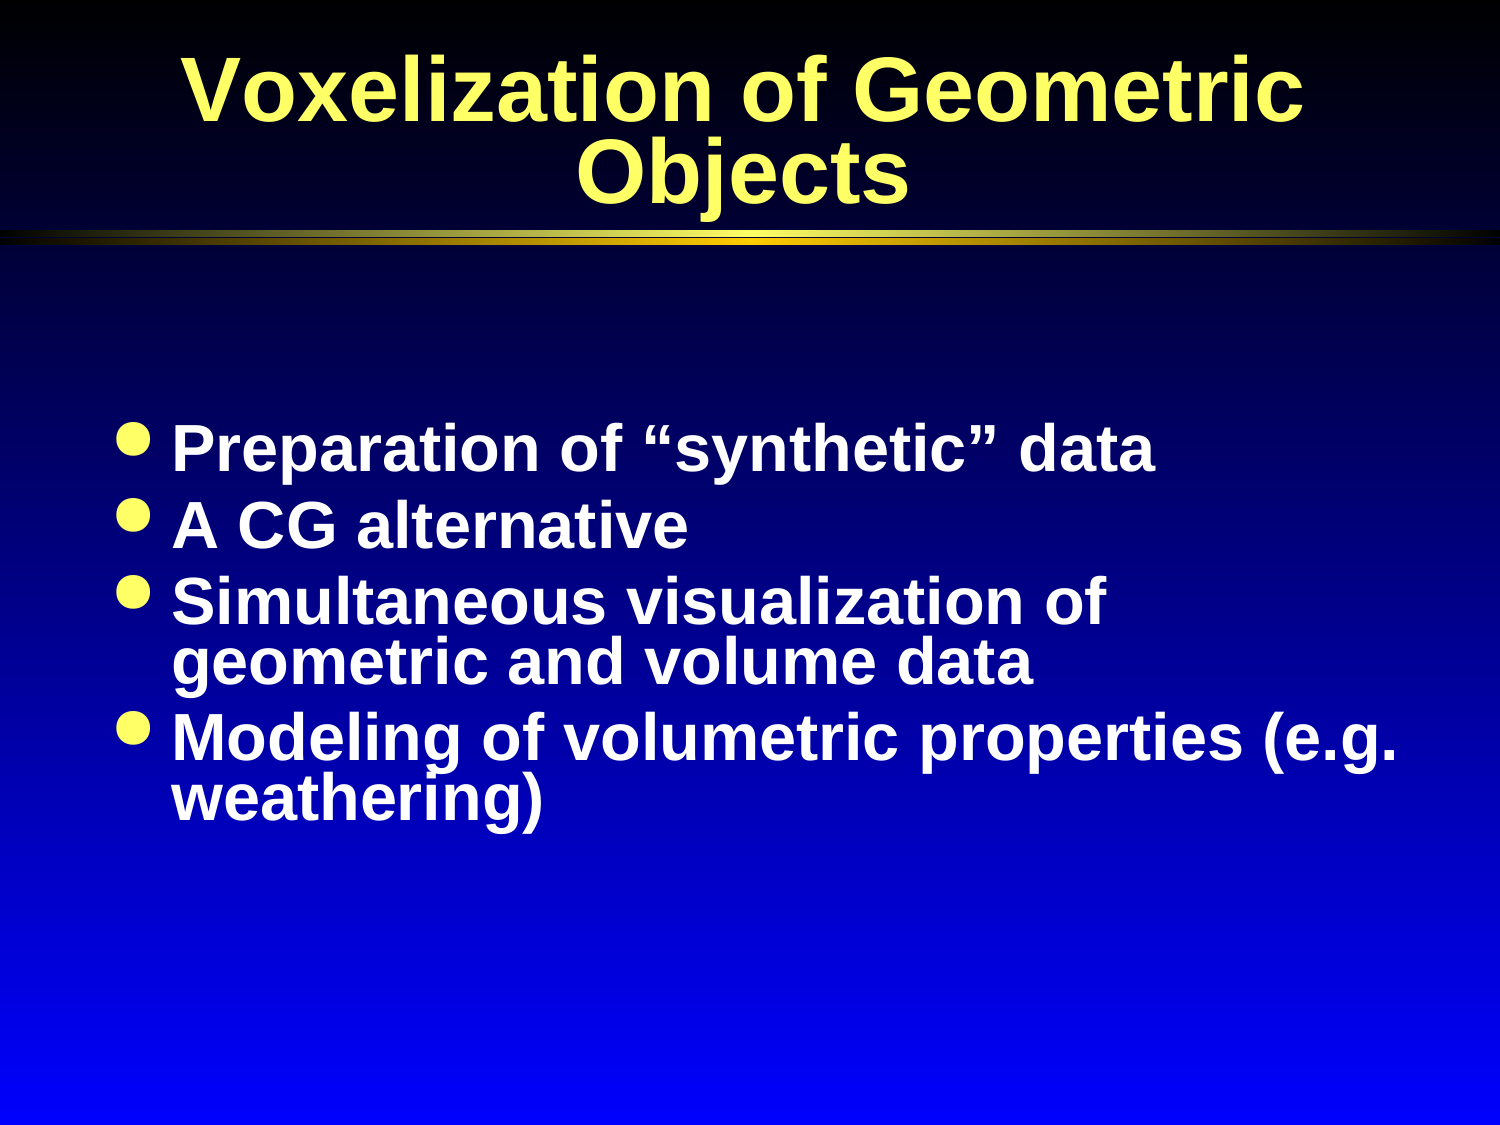

# Voxelization of Geometric Objects
Preparation of “synthetic” data
A CG alternative
Simultaneous visualization of geometric and volume data
Modeling of volumetric properties (e.g. weathering)